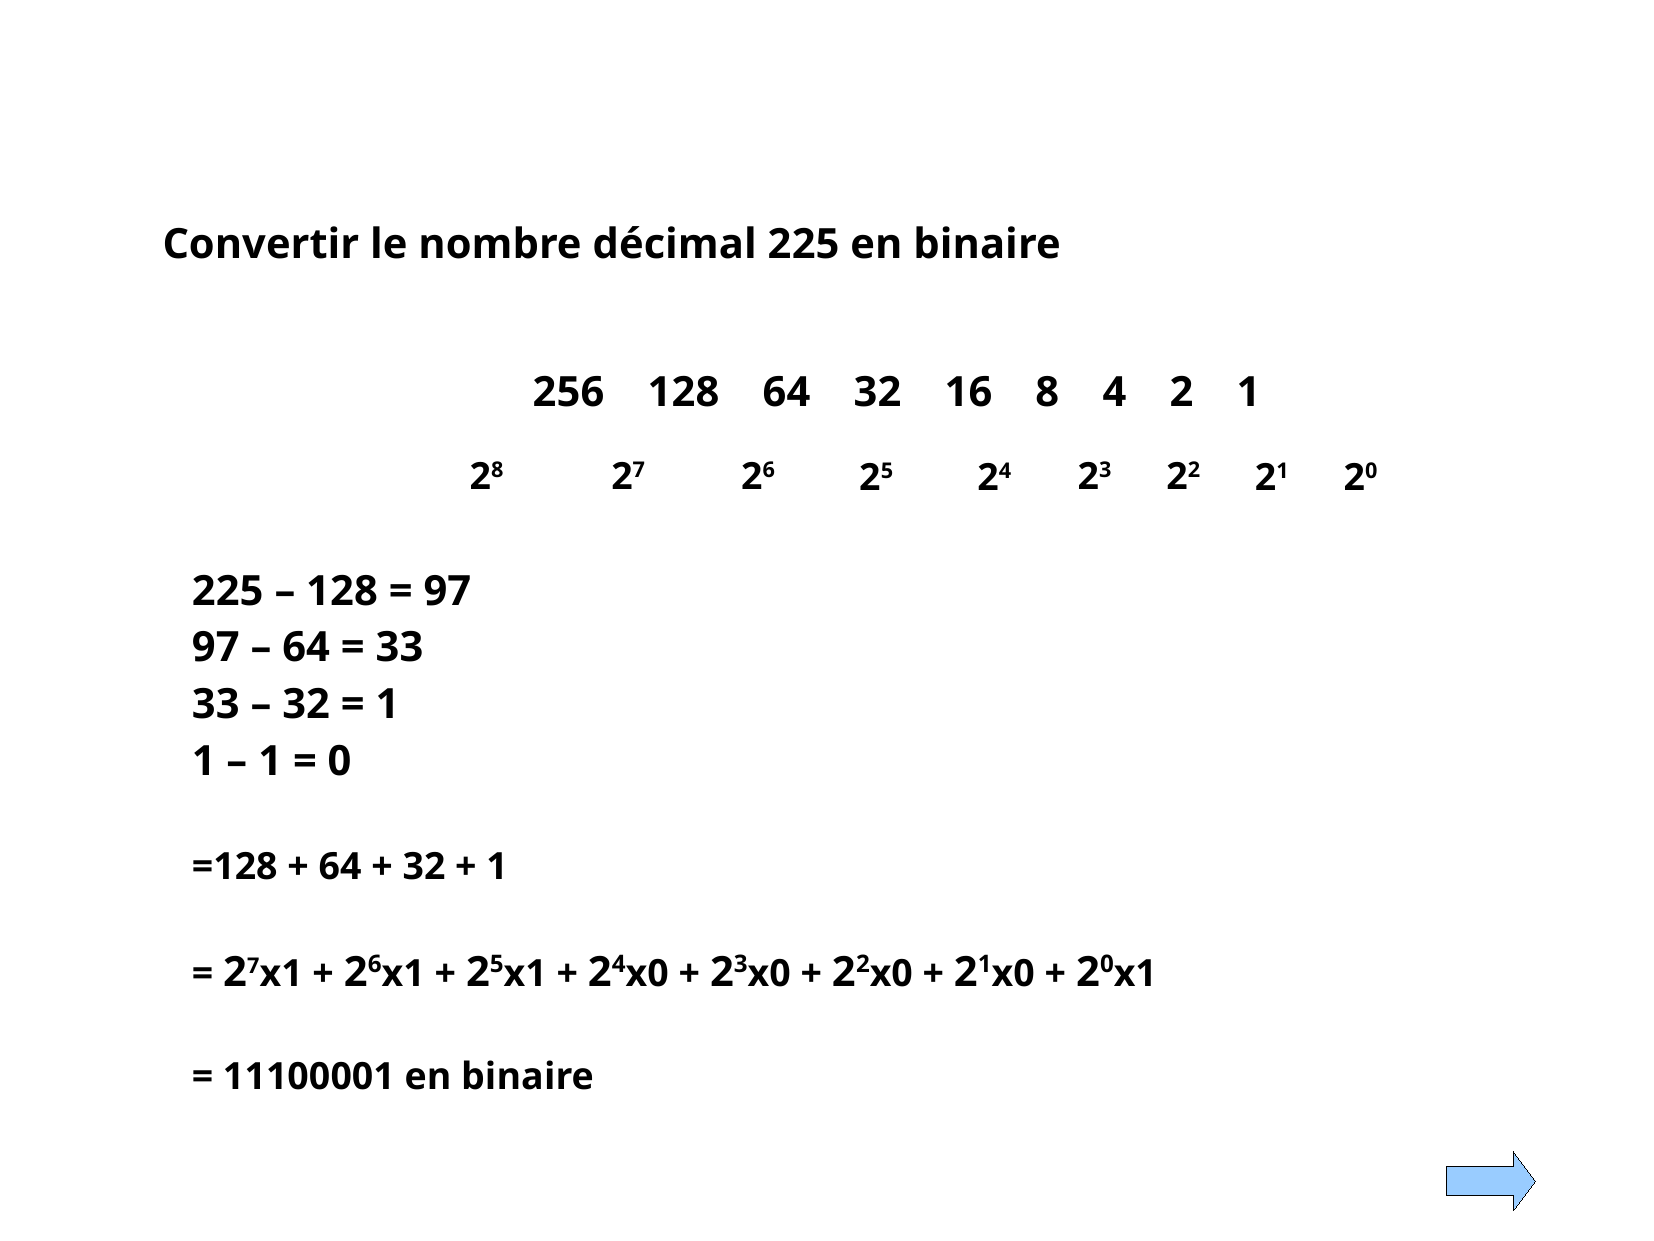

Convertir le nombre décimal 225 en binaire
 256 128 64 32 16 8 4 2 1
28
27
26
23
22
25
24
21
20
225 – 128 = 97
97 – 64 = 33
33 – 32 = 1
1 – 1 = 0
=128 + 64 + 32 + 1
= 27x1 + 26x1 + 25x1 + 24x0 + 23x0 + 22x0 + 21x0 + 20x1
= 11100001 en binaire